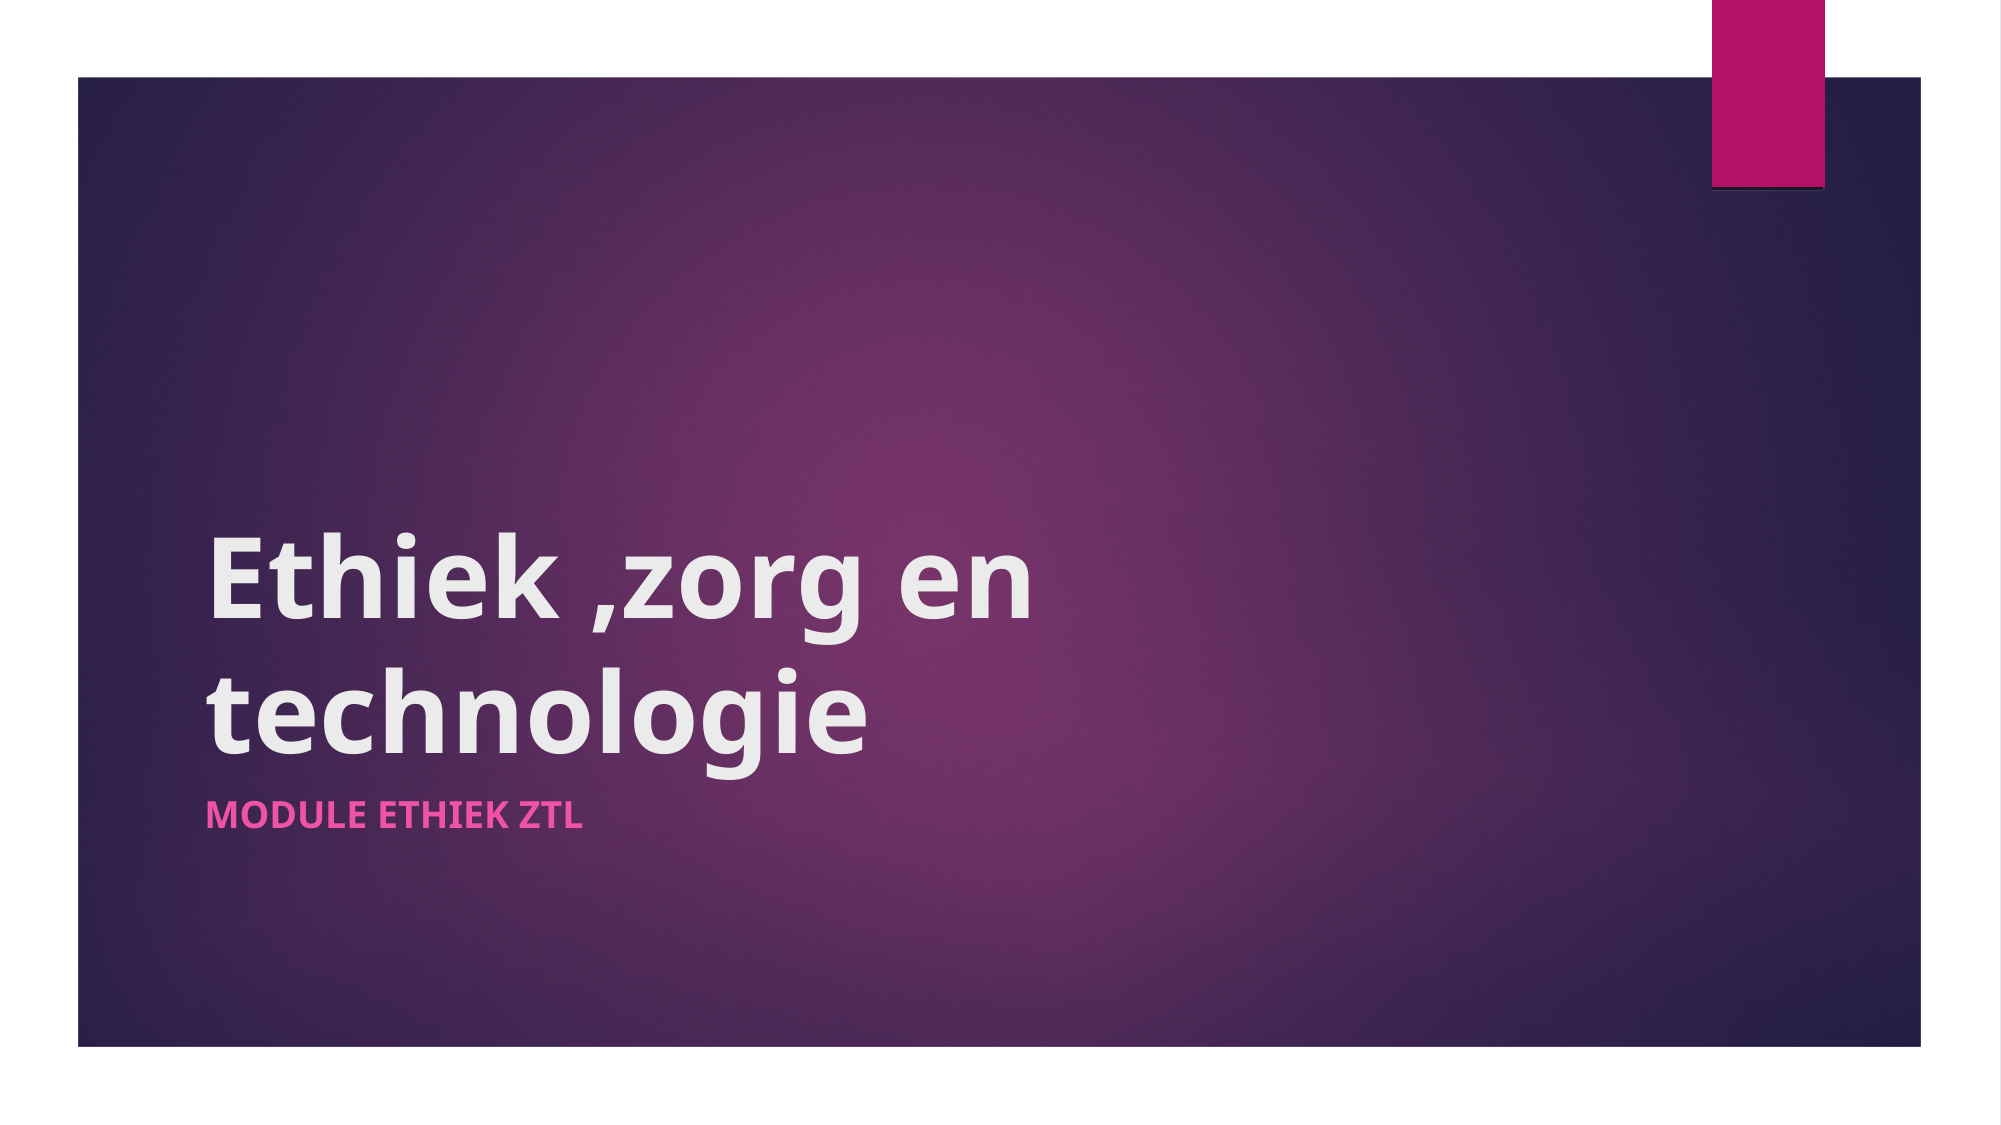

# Ethiek ,zorg en technologie
Module Ethiek ZTL